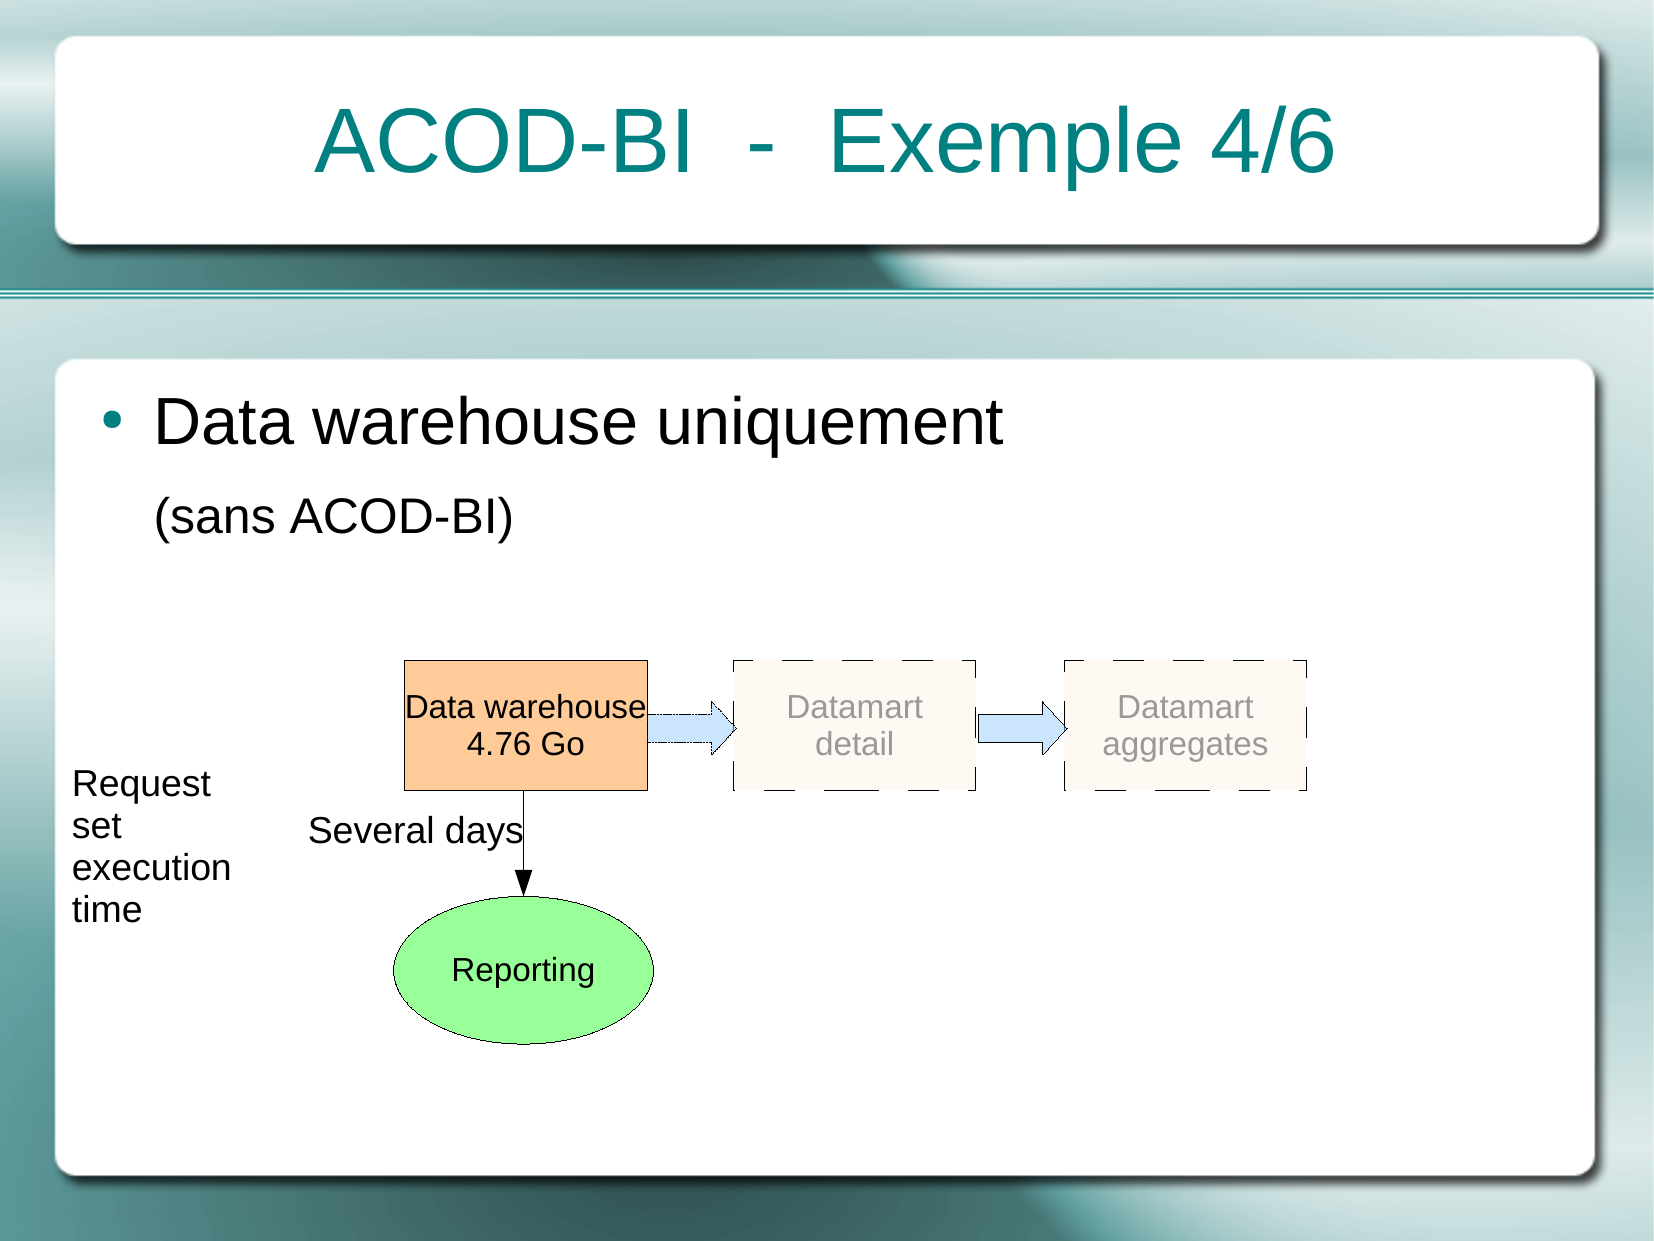

# ACOD-BI - Exemple 4/6
Data warehouse uniquement
(sans ACOD-BI)
Data warehouse
4.76 Go
Datamart
detail
Datamart
aggregates
Request
set
execution
time
Several days
Reporting